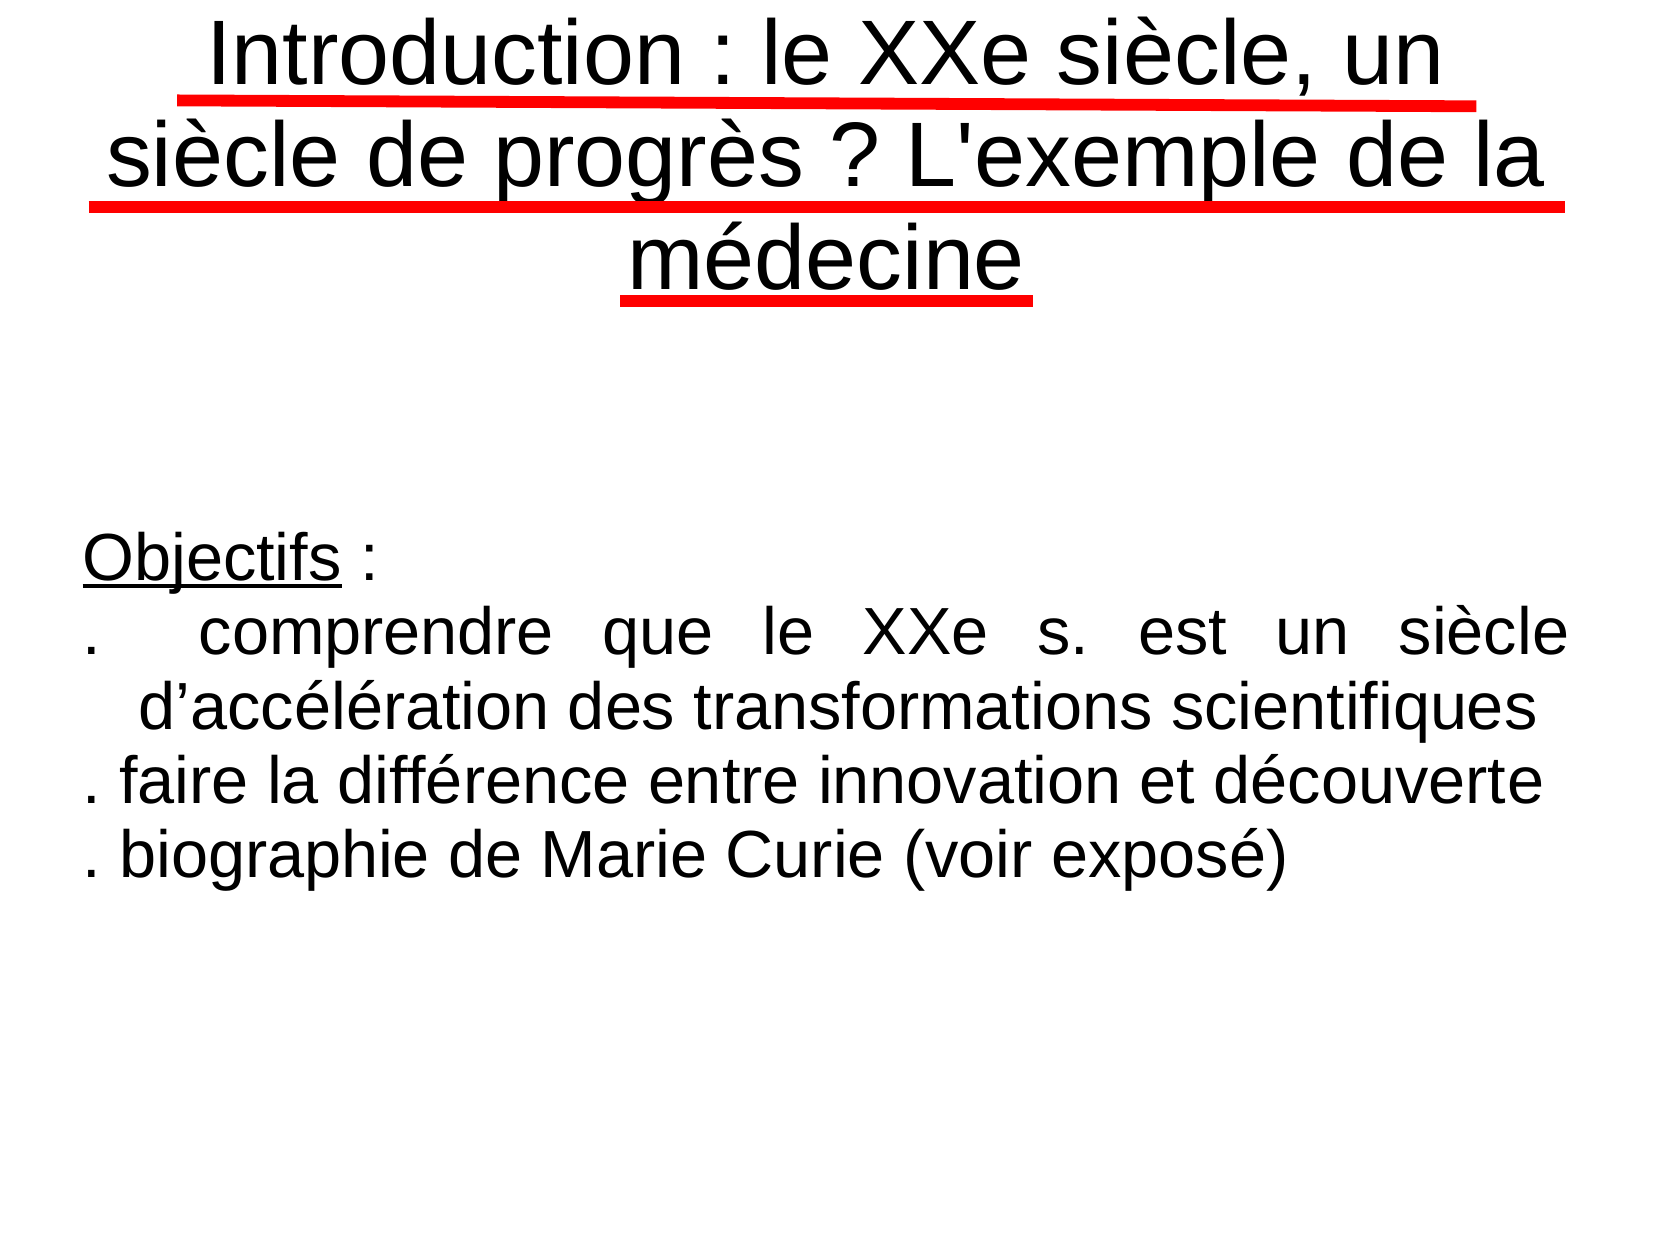

# Introduction : le XXe siècle, un siècle de progrès ? L'exemple de la médecine
Objectifs :
. comprendre que le XXe s. est un siècle d’accélération des transformations scientifiques
. faire la différence entre innovation et découverte
. biographie de Marie Curie (voir exposé)